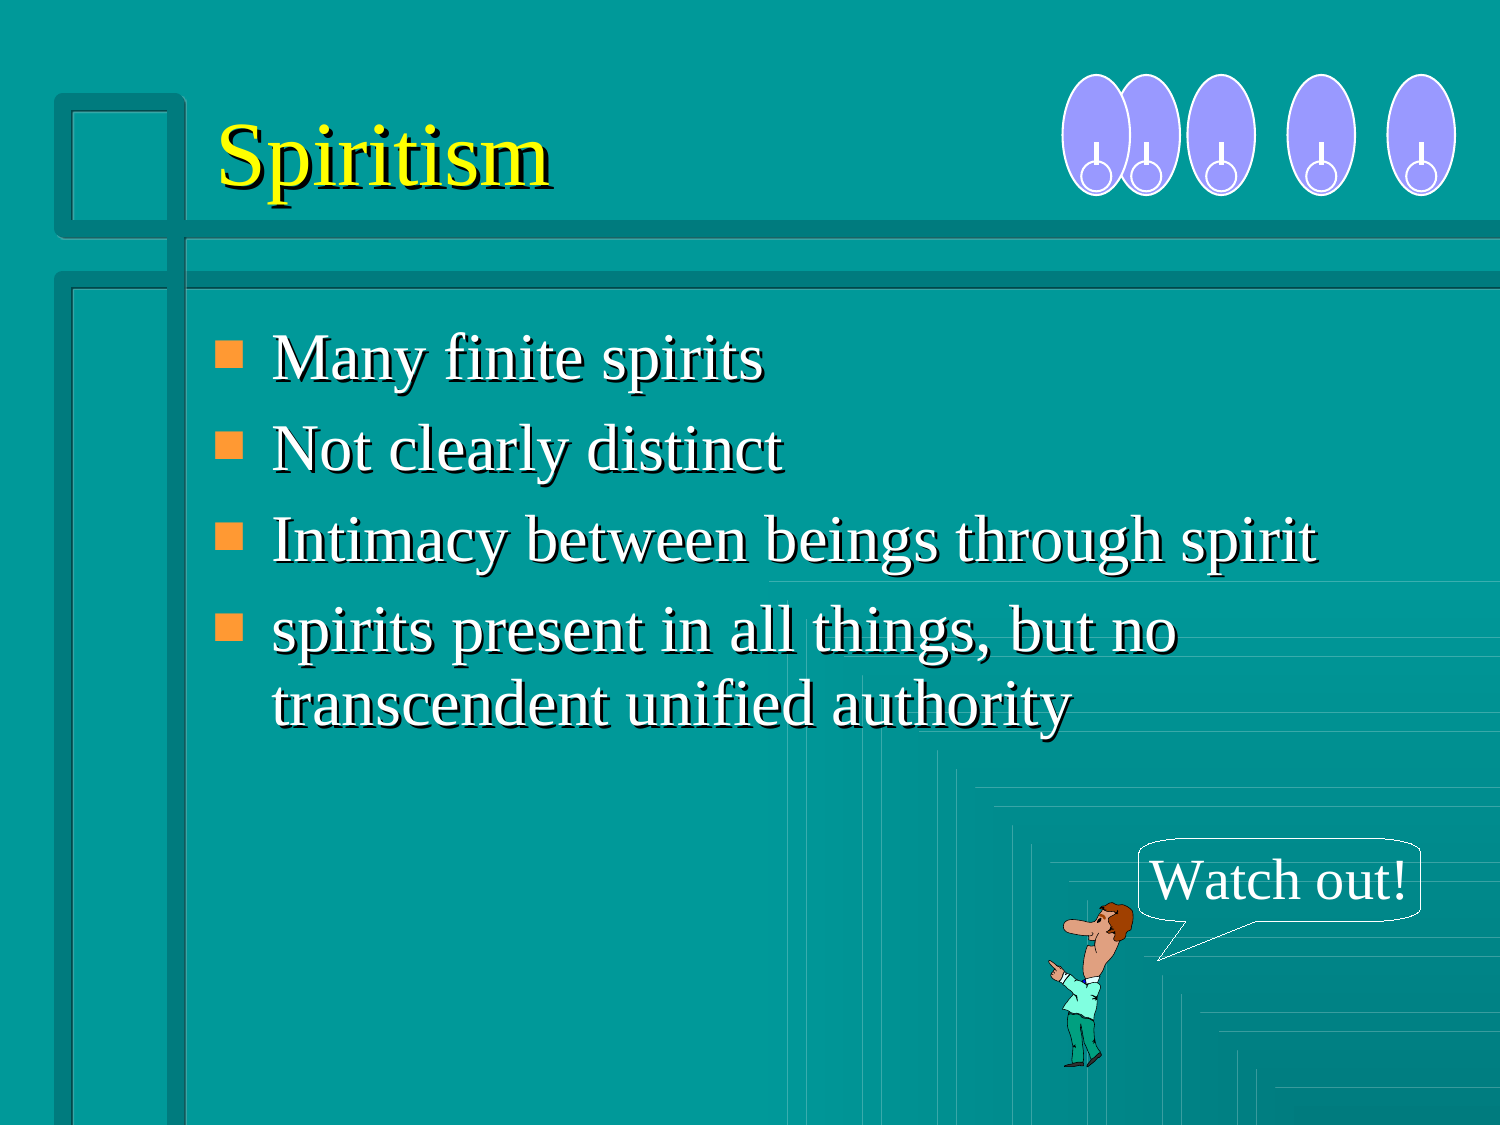

# Spiritism
Many finite spirits
Not clearly distinct
Intimacy between beings through spirit
spirits present in all things, but no transcendent unified authority
Watch out!